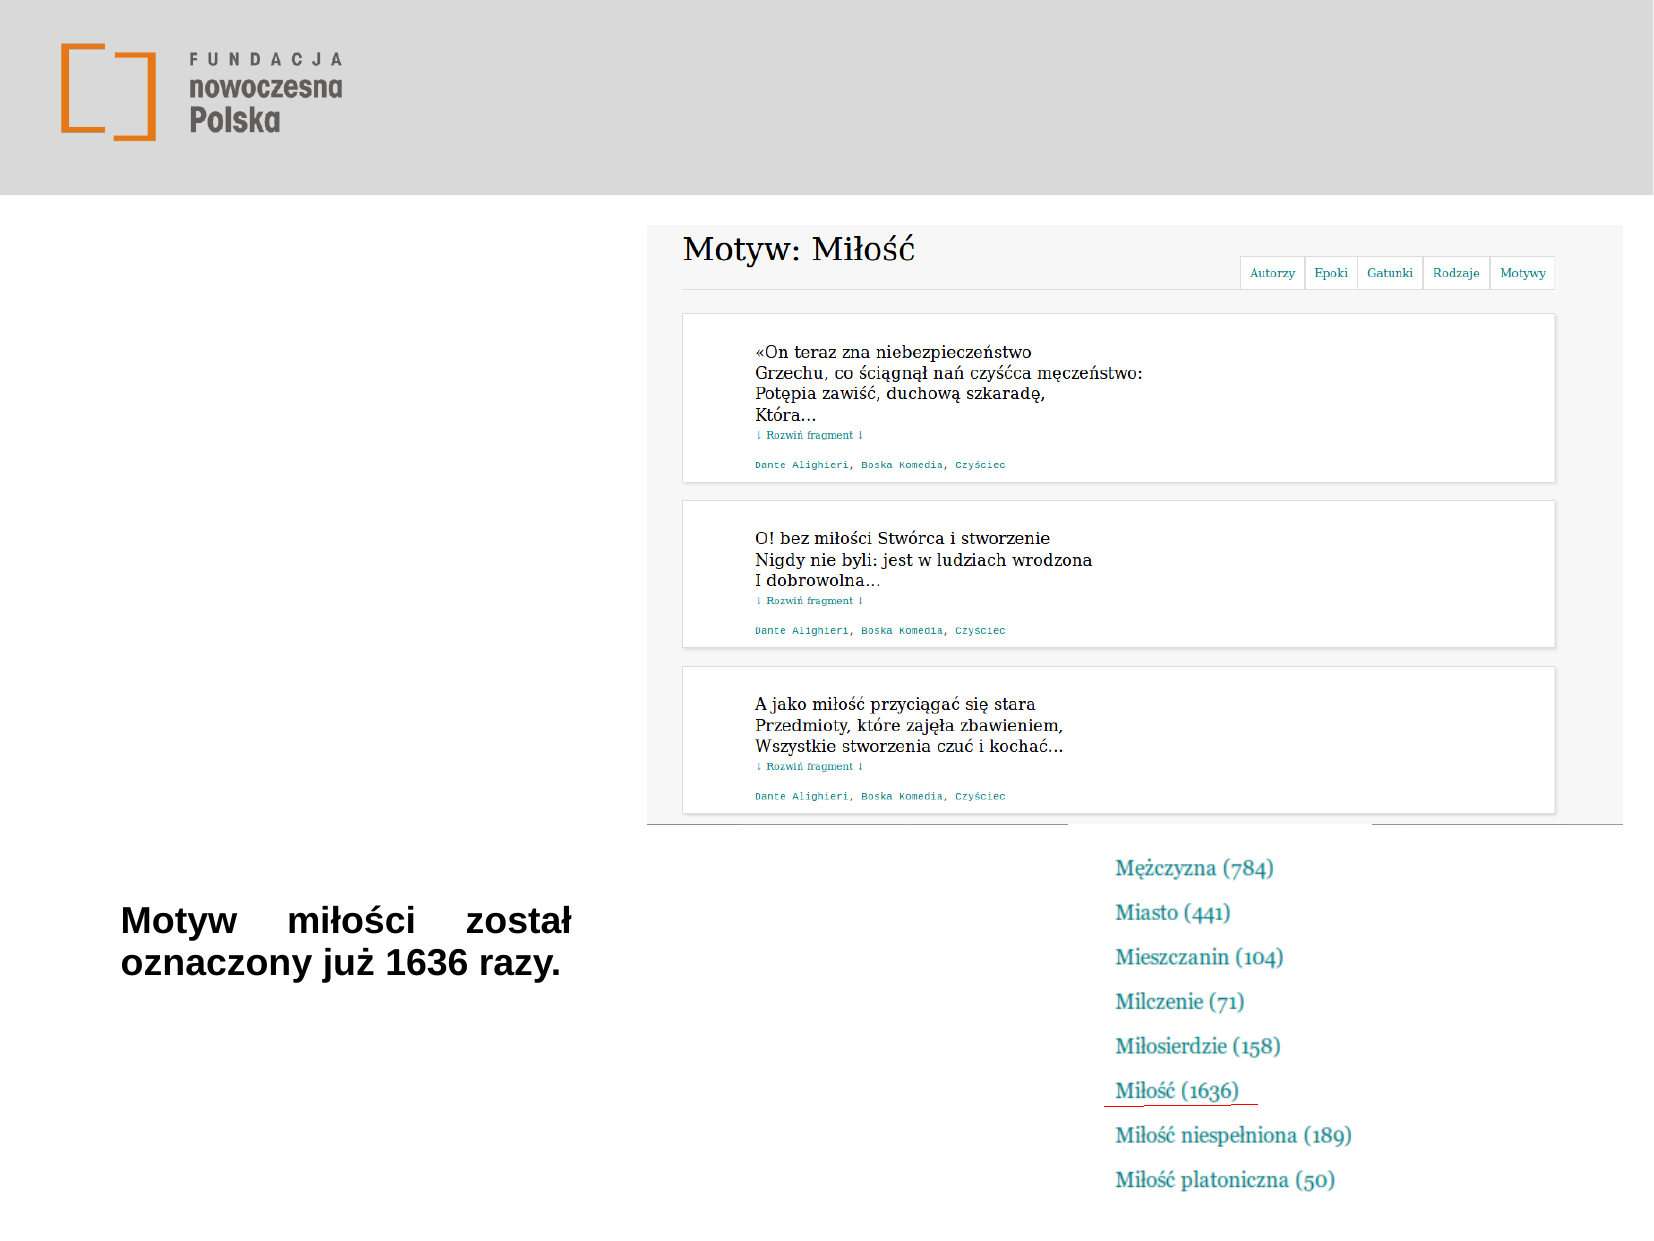

Motyw miłości został oznaczony już 1636 razy.